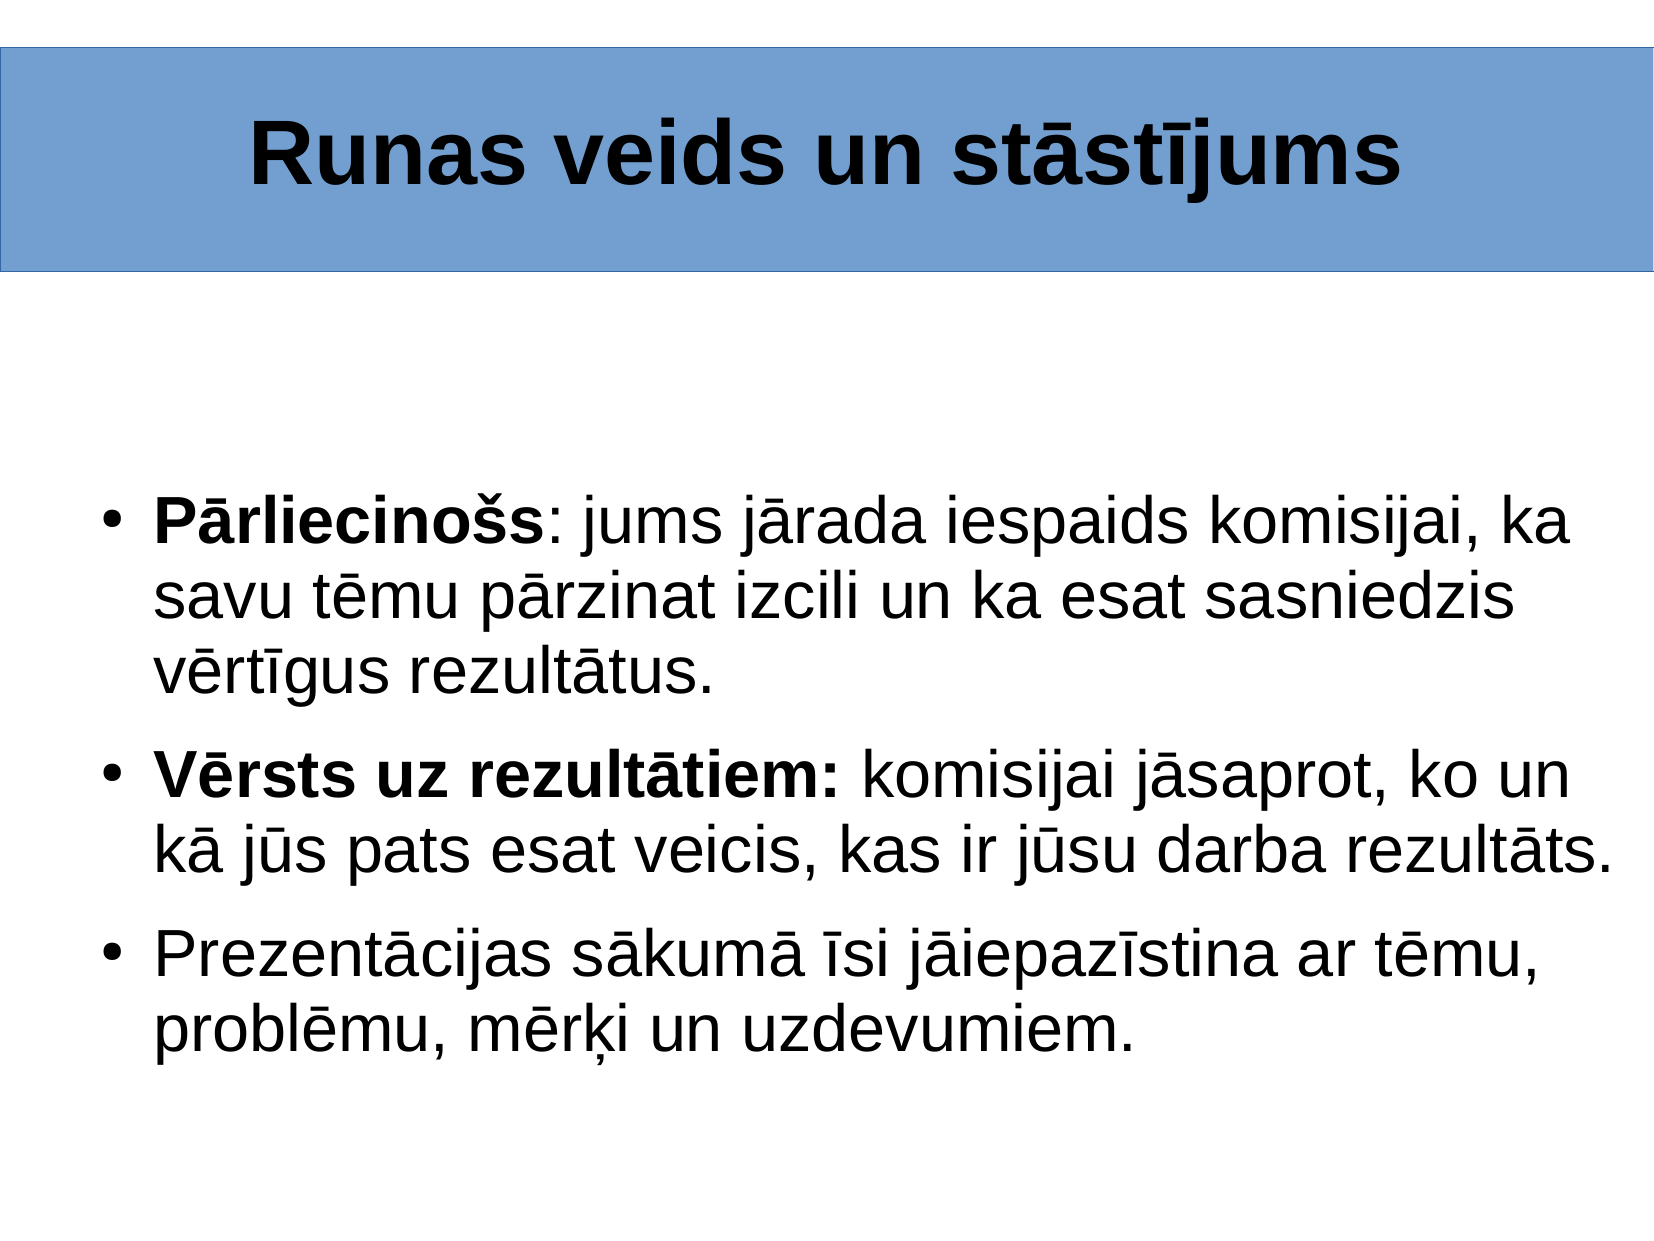

# Runas veids un stāstījums
Pārliecinošs: jums jārada iespaids komisijai, ka savu tēmu pārzinat izcili un ka esat sasniedzis vērtīgus rezultātus.
Vērsts uz rezultātiem: komisijai jāsaprot, ko un kā jūs pats esat veicis, kas ir jūsu darba rezultāts.
Prezentācijas sākumā īsi jāiepazīstina ar tēmu, problēmu, mērķi un uzdevumiem.